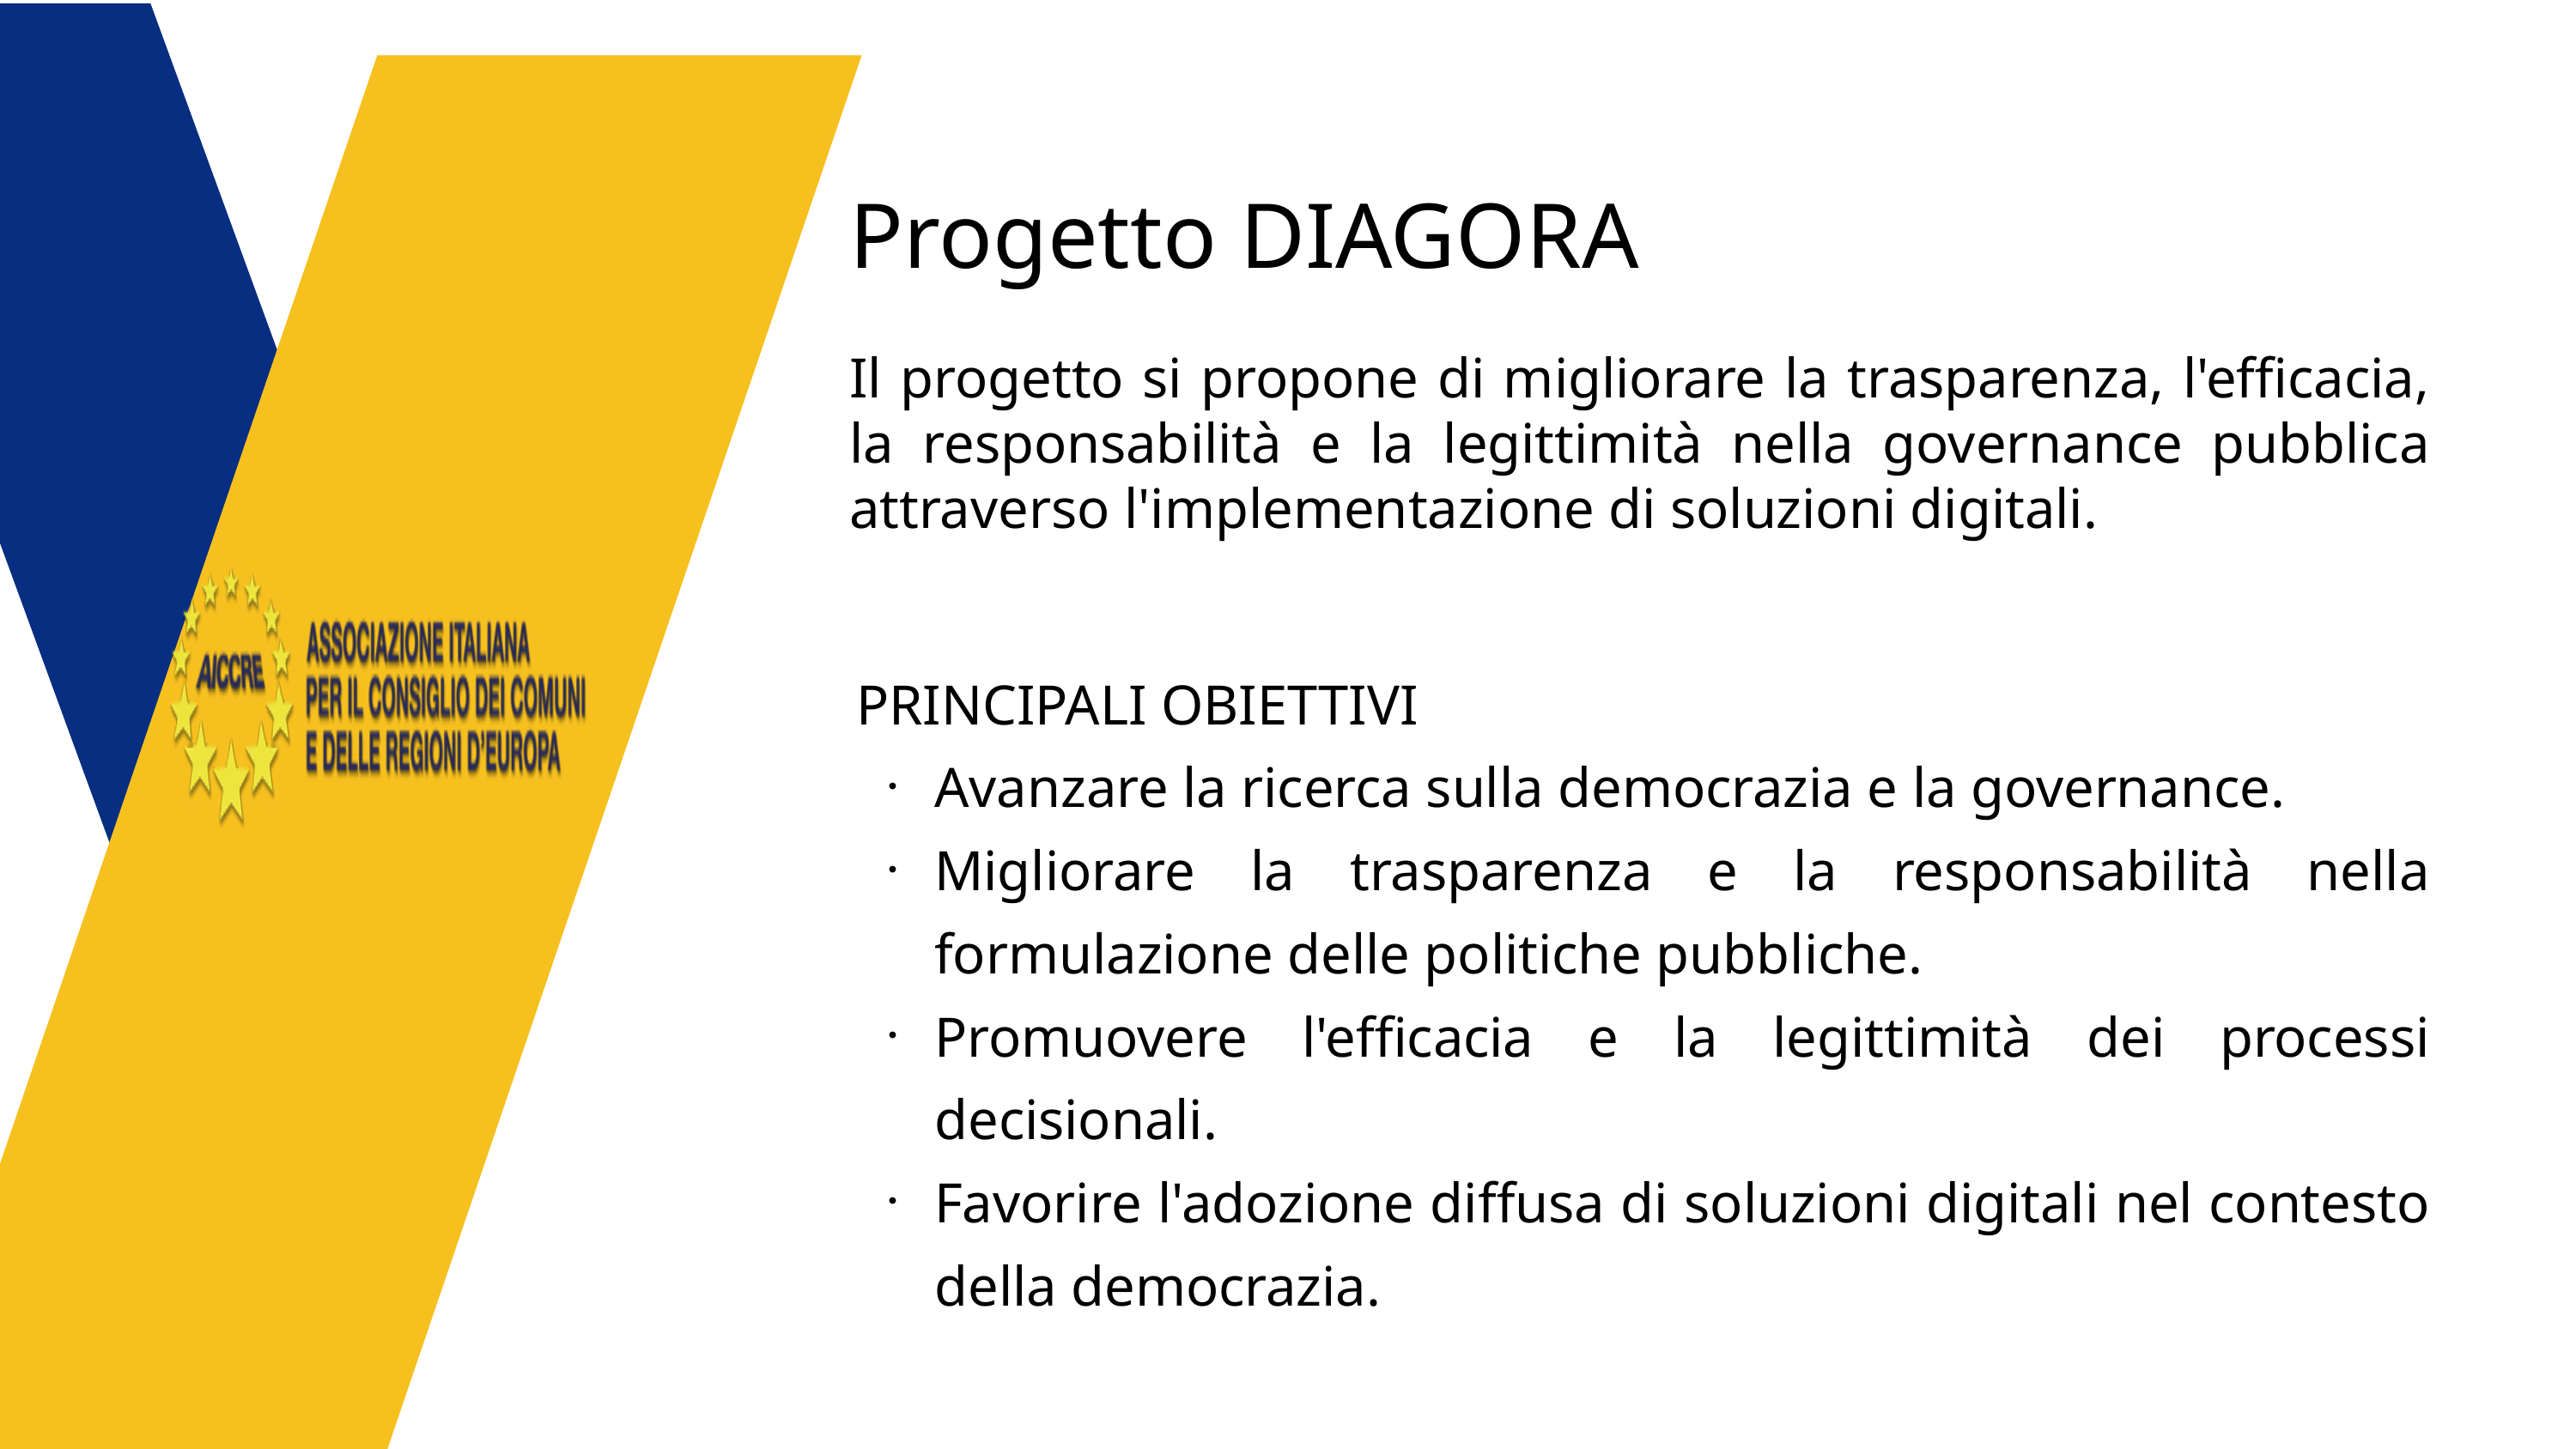

Progetto DIAGORA
Il progetto si propone di migliorare la trasparenza, l'efficacia, la responsabilità e la legittimità nella governance pubblica attraverso l'implementazione di soluzioni digitali.
 PRINCIPALI OBIETTIVI
Avanzare la ricerca sulla democrazia e la governance.
Migliorare la trasparenza e la responsabilità nella formulazione delle politiche pubbliche.
Promuovere l'efficacia e la legittimità dei processi decisionali.
Favorire l'adozione diffusa di soluzioni digitali nel contesto della democrazia.